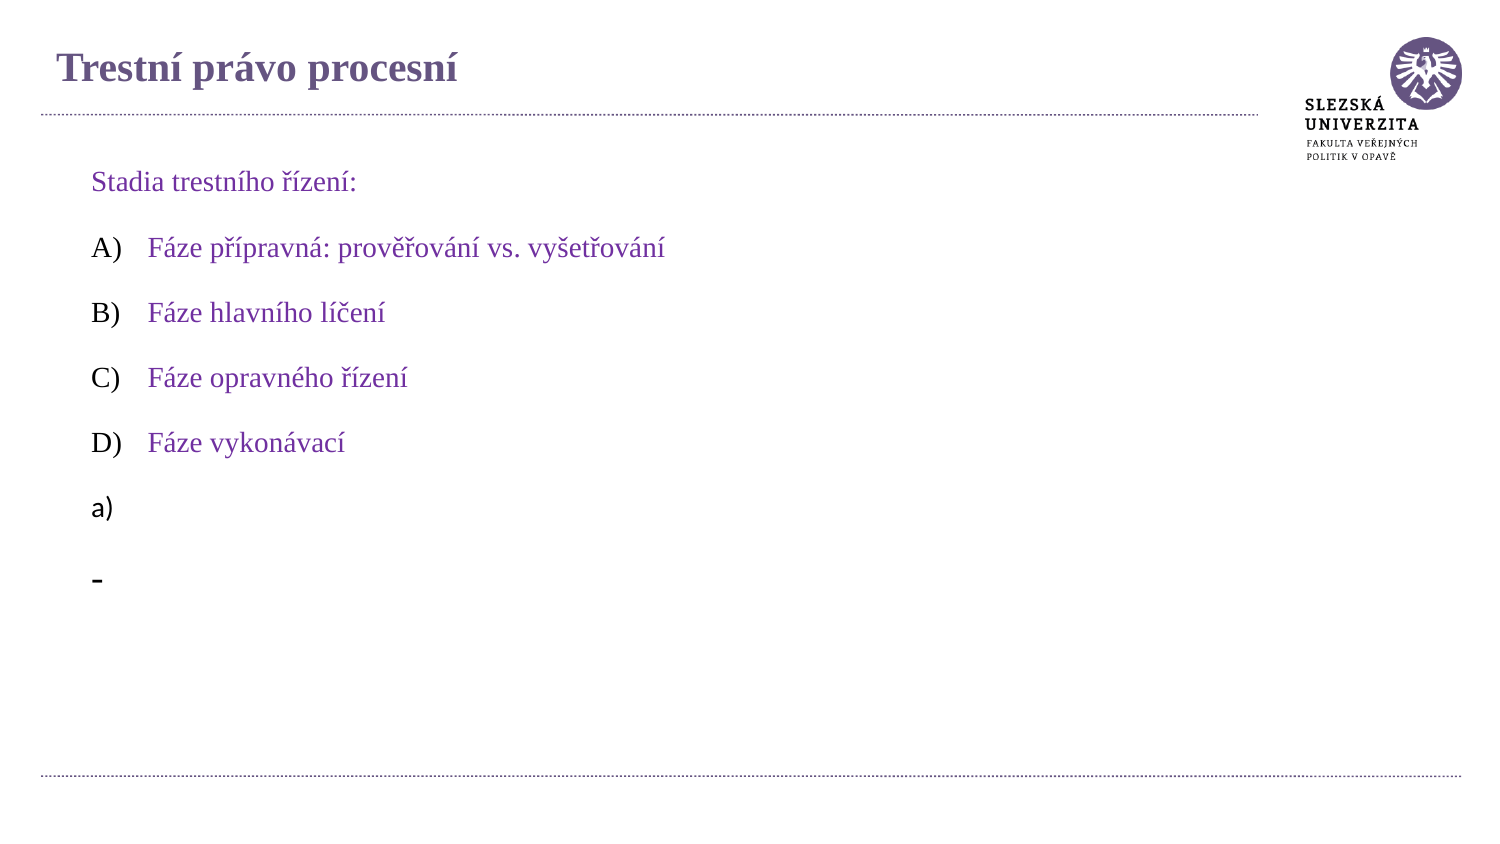

# Trestní právo procesní
Stadia trestního řízení:
Fáze přípravná: prověřování vs. vyšetřování
Fáze hlavního líčení
Fáze opravného řízení
Fáze vykonávací